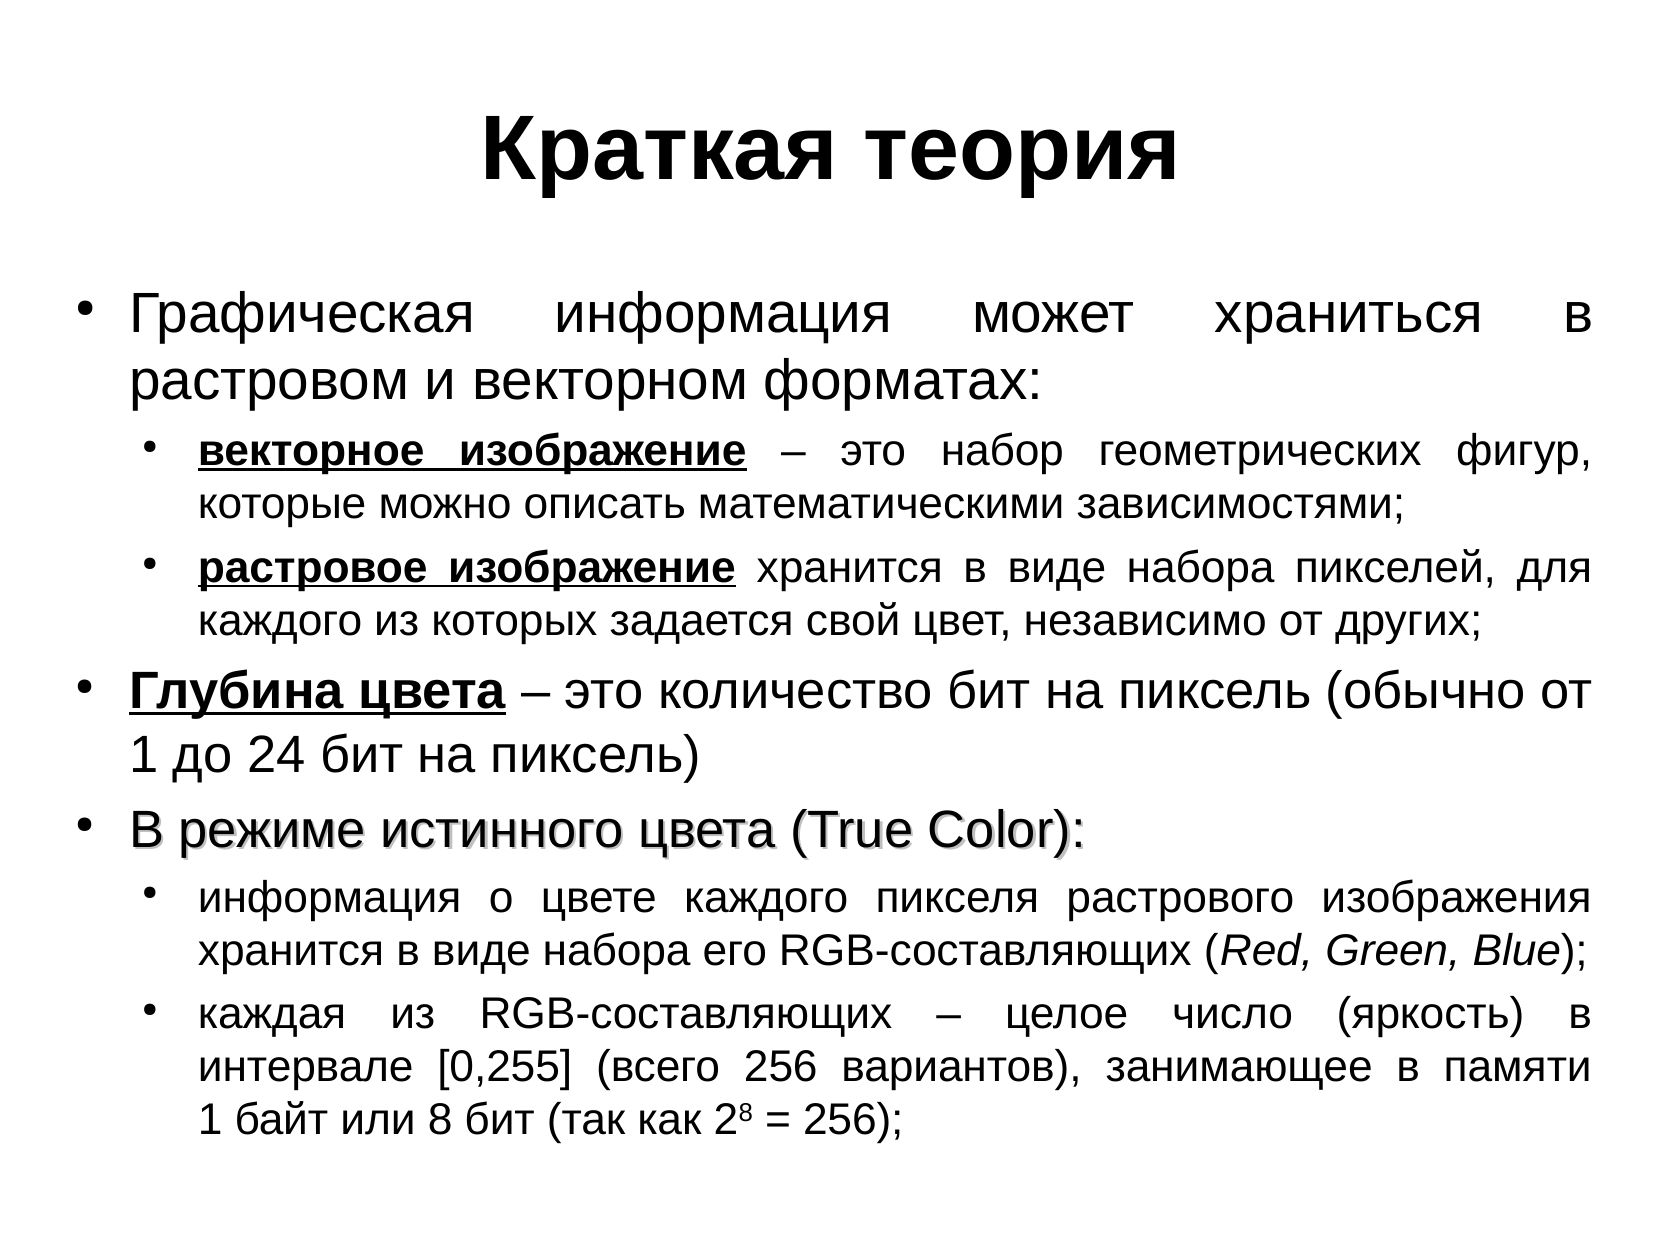

# Краткая теория
Графическая информация может храниться в растровом и векторном форматах:
векторное изображение – это набор геометрических фигур, которые можно описать математическими зависимостями;
растровое изображение хранится в виде набора пикселей, для каждого из которых задается свой цвет, независимо от других;
Глубина цвета – это количество бит на пиксель (обычно от 1 до 24 бит на пиксель)
В режиме истинного цвета (True Color):
информация о цвете каждого пикселя растрового изображения хранится в виде набора его RGB-составляющих (Red, Green, Blue);
каждая из RGB-составляющих – целое число (яркость) в интервале [0,255] (всего 256 вариантов), занимающее в памяти 1 байт или 8 бит (так как 28 = 256);